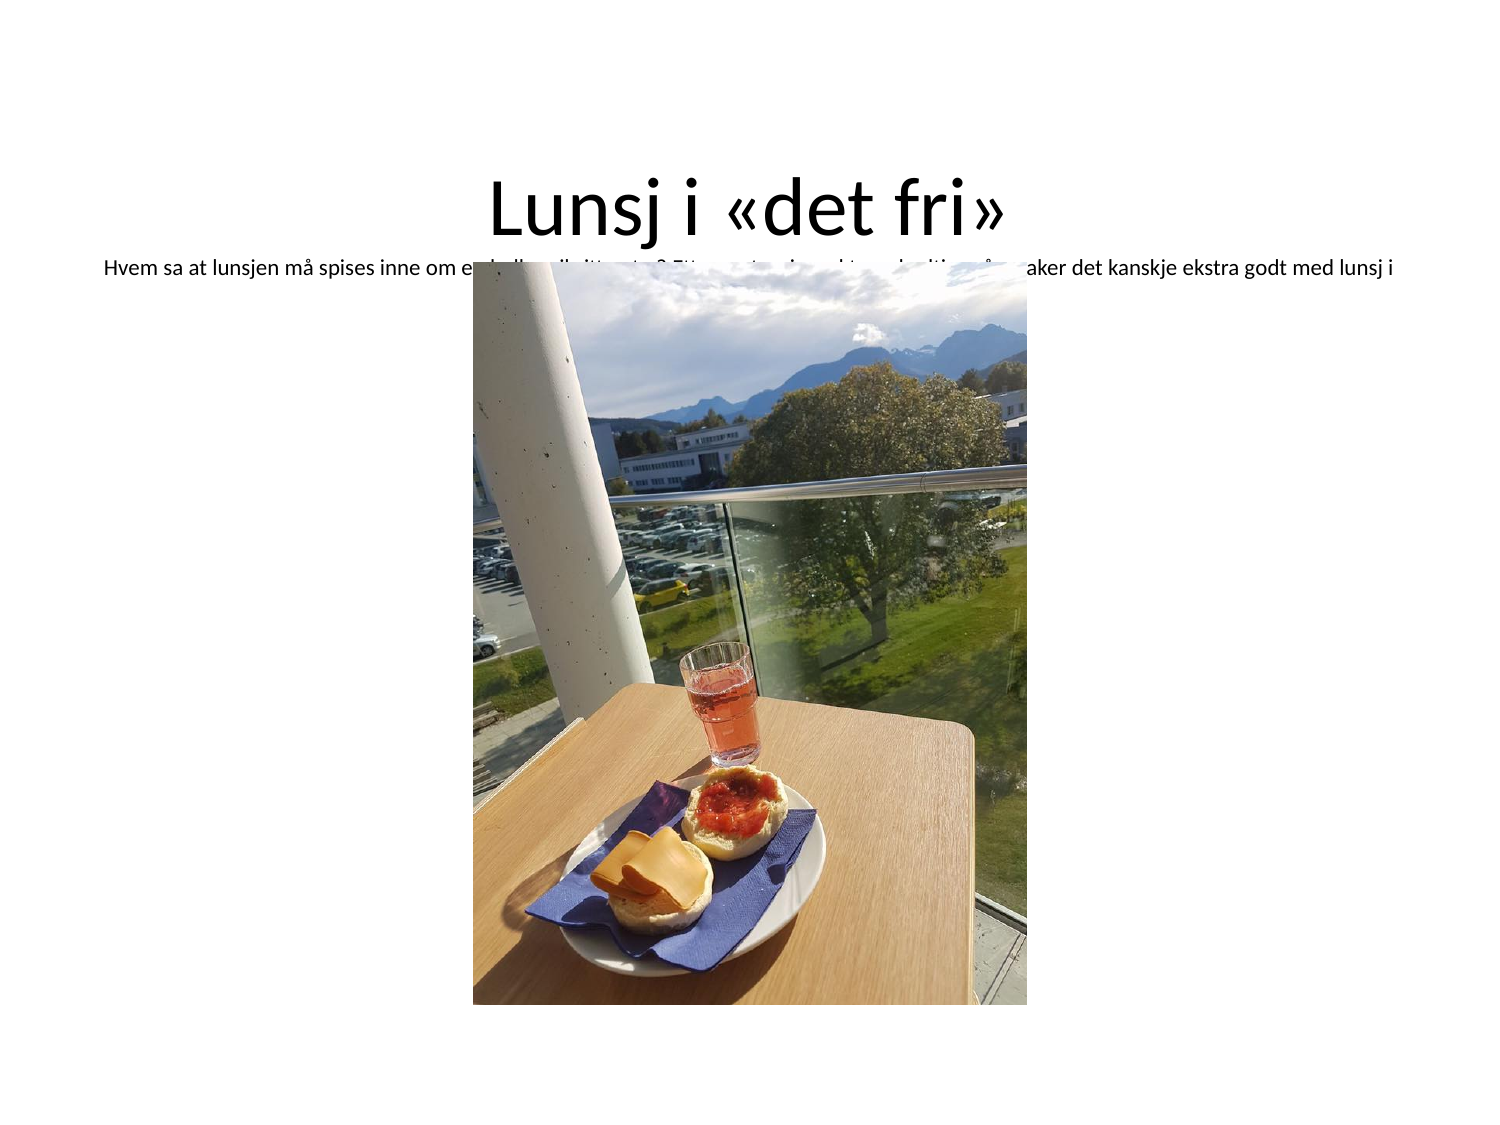

# Lunsj i «det fri» Hvem sa at lunsjen må spises inne om en heller vil sitte ute ? Etter en treningsøkt med sylting så smaker det kanskje ekstra godt med lunsj i dag ??